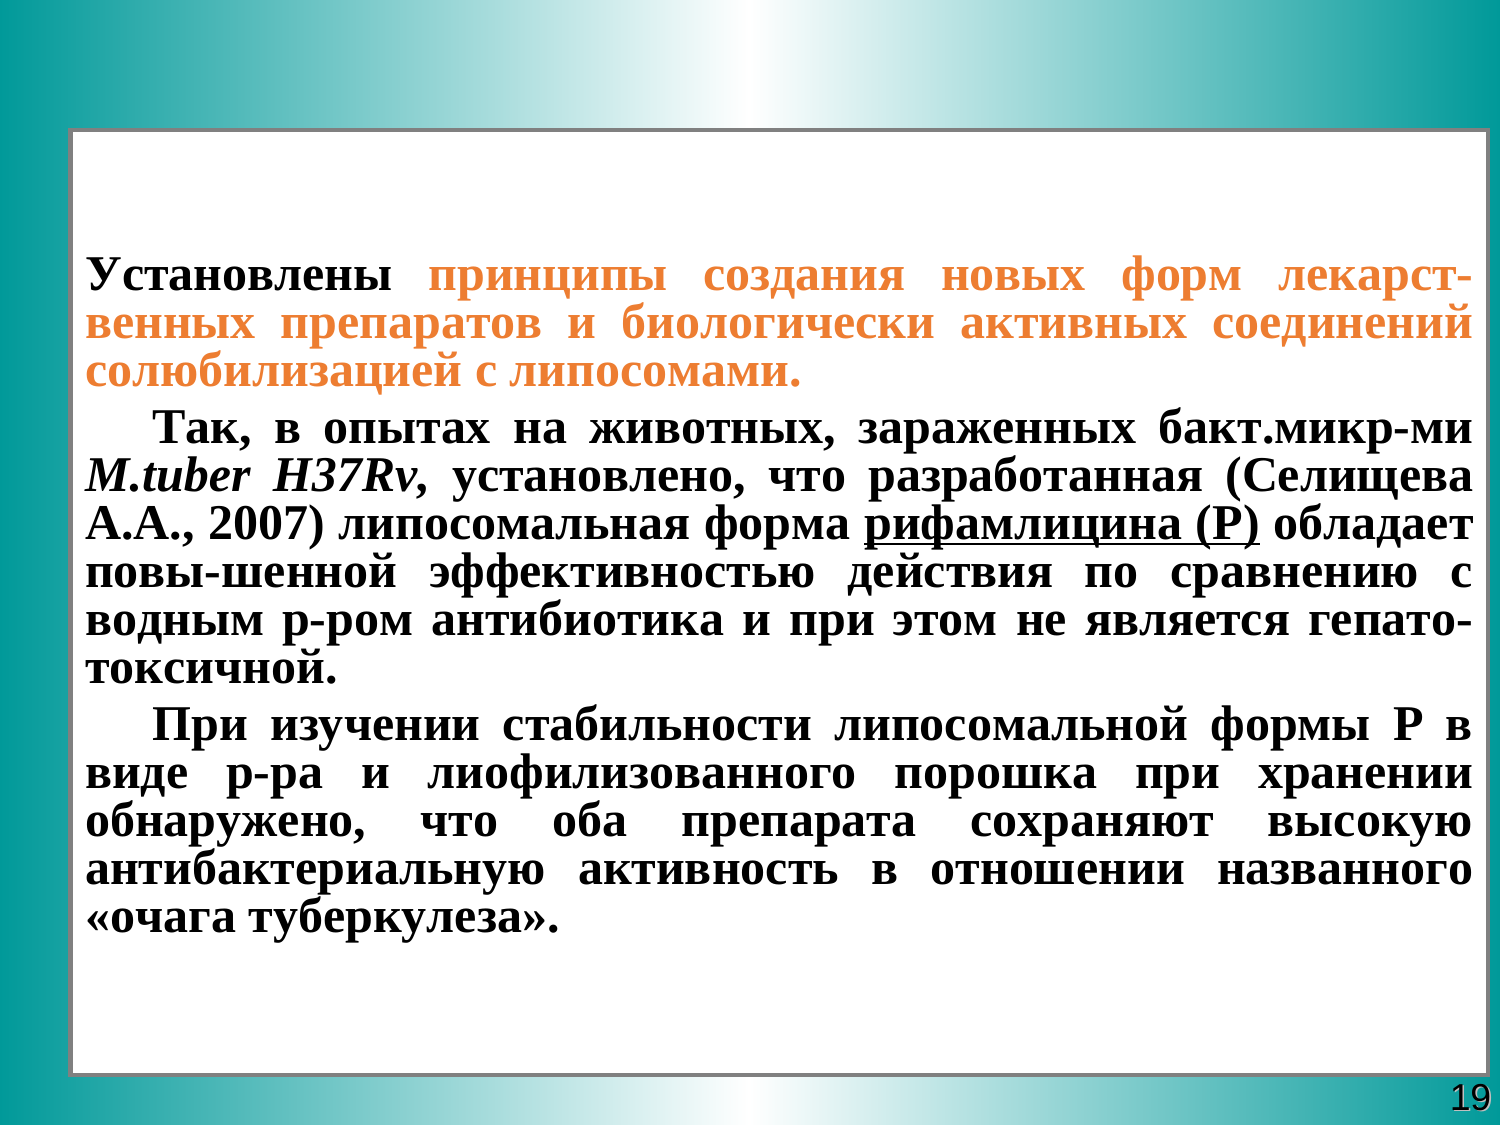

# Установлены принципы создания новых форм лекарст-венных препаратов и биологически активных соединений солюбилизацией с липосомами.
 Так, в опытах на животных, зараженных бакт.микр-ми M.tuber H37Rv, установлено, что разработанная (Селищева А.А., 2007) липосомальная форма рифамлицина (Р) обладает повы-шенной эффективностью действия по сравнению с водным р-ром антибиотика и при этом не является гепато-токсичной.
 При изучении стабильности липосомальной формы Р в виде р-ра и лиофилизованного порошка при хранении обнаружено, что оба препарата сохраняют высокую антибактериальную активность в отношении названного «очага туберкулеза».